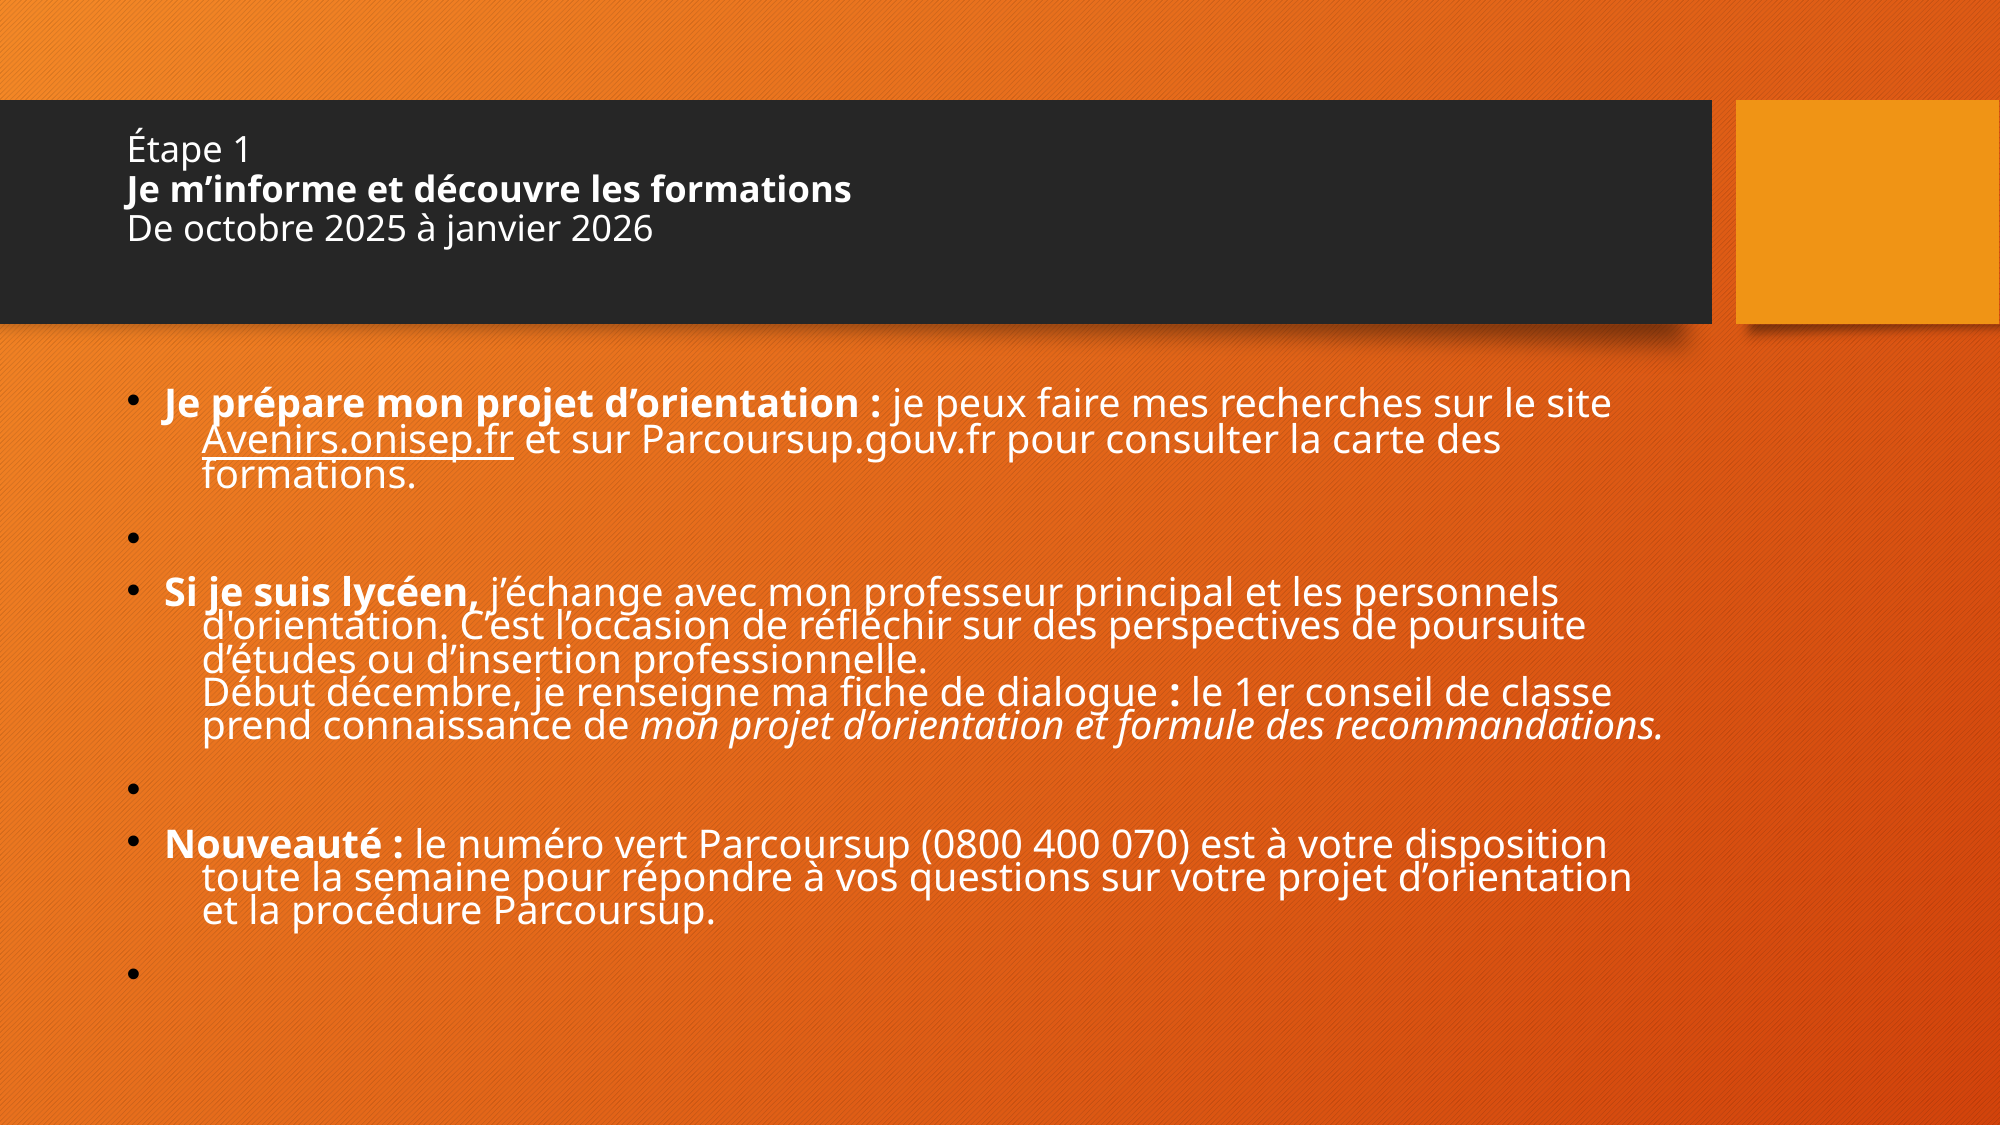

# Étape 1 Je m’informe et découvre les formations De octobre 2025 à janvier 2026
Je prépare mon projet d’orientation : je peux faire mes recherches sur le site Avenirs.onisep.fr et sur Parcoursup.gouv.fr pour consulter la carte des formations.
Si je suis lycéen, j’échange avec mon professeur principal et les personnels d'orientation. C’est l’occasion de réfléchir sur des perspectives de poursuite d’études ou d’insertion professionnelle.
Début décembre, je renseigne ma fiche de dialogue : le 1er conseil de classe prend connaissance de mon projet d’orientation et formule des recommandations.
Nouveauté : le numéro vert Parcoursup (0800 400 070) est à votre disposition toute la semaine pour répondre à vos questions sur votre projet d’orientation et la procédure Parcoursup.